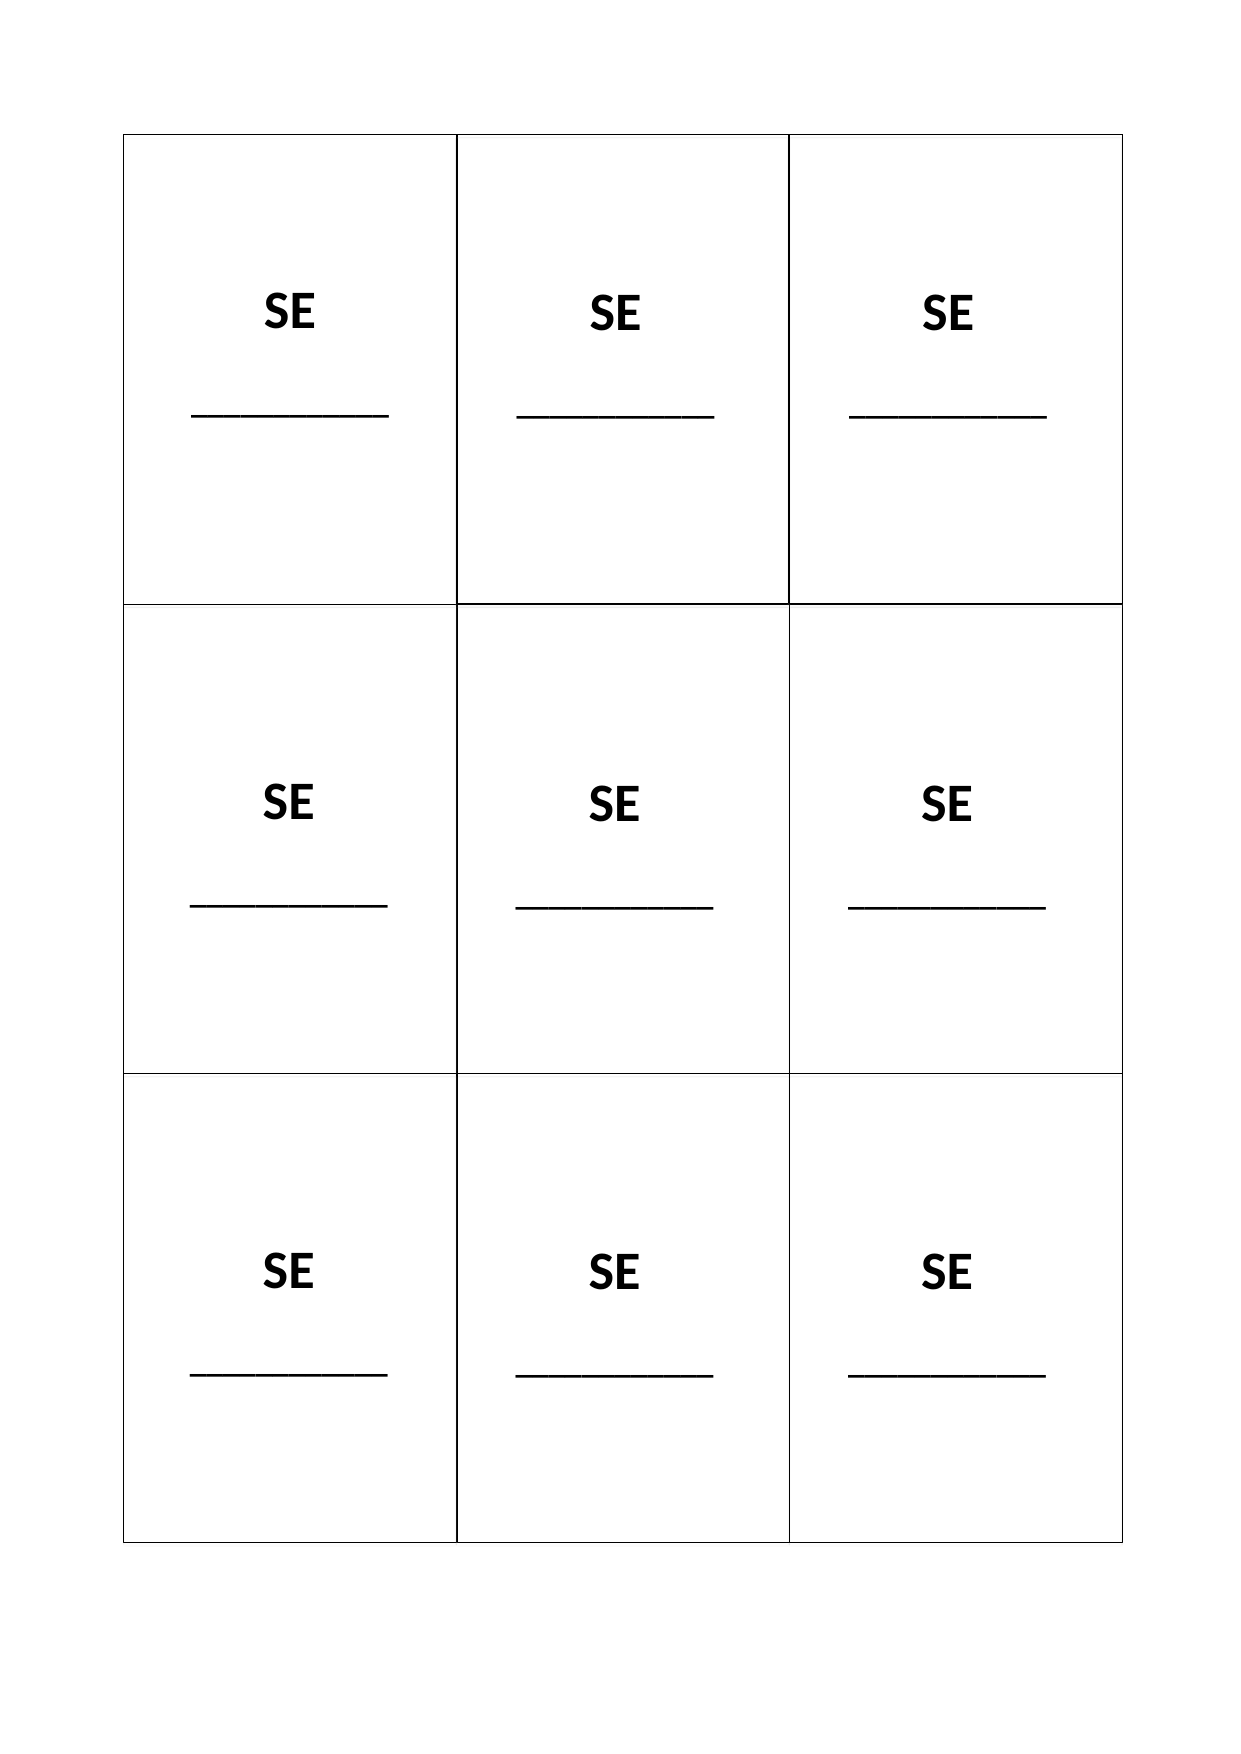

SE
____________
SE
____________
SE
____________
SE
____________
SE
____________
SE
____________
SE
____________
SE
____________
SE
____________